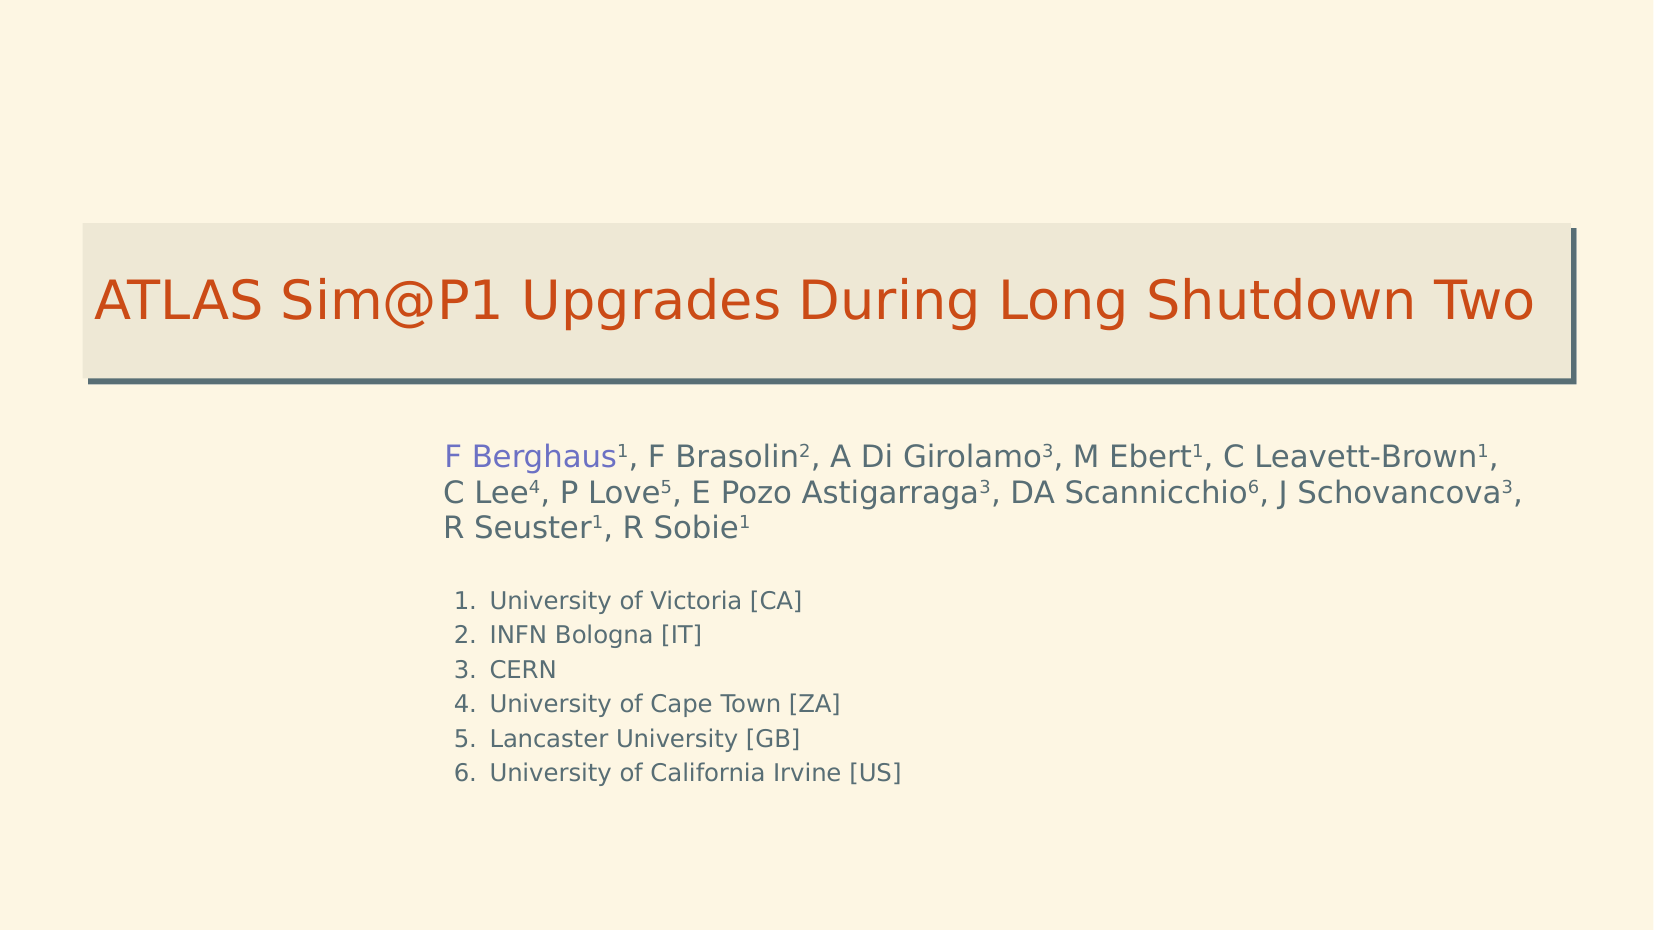

ATLAS Sim@P1 upgrades during long shutdown two
# F Berghaus1, F Brasolin2, A Di Girolamo3, M Ebert1, C Leavett‑Brown1, C Lee4, P Love5, E Pozo Astigarraga3, DA Scannicchio6, J Schovancova3, R Seuster1, R Sobie1
 University of Victoria [CA]
 INFN Bologna [IT]
 CERN
 University of Cape Town [ZA]
 Lancaster University [GB]
 University of California Irvine [US]